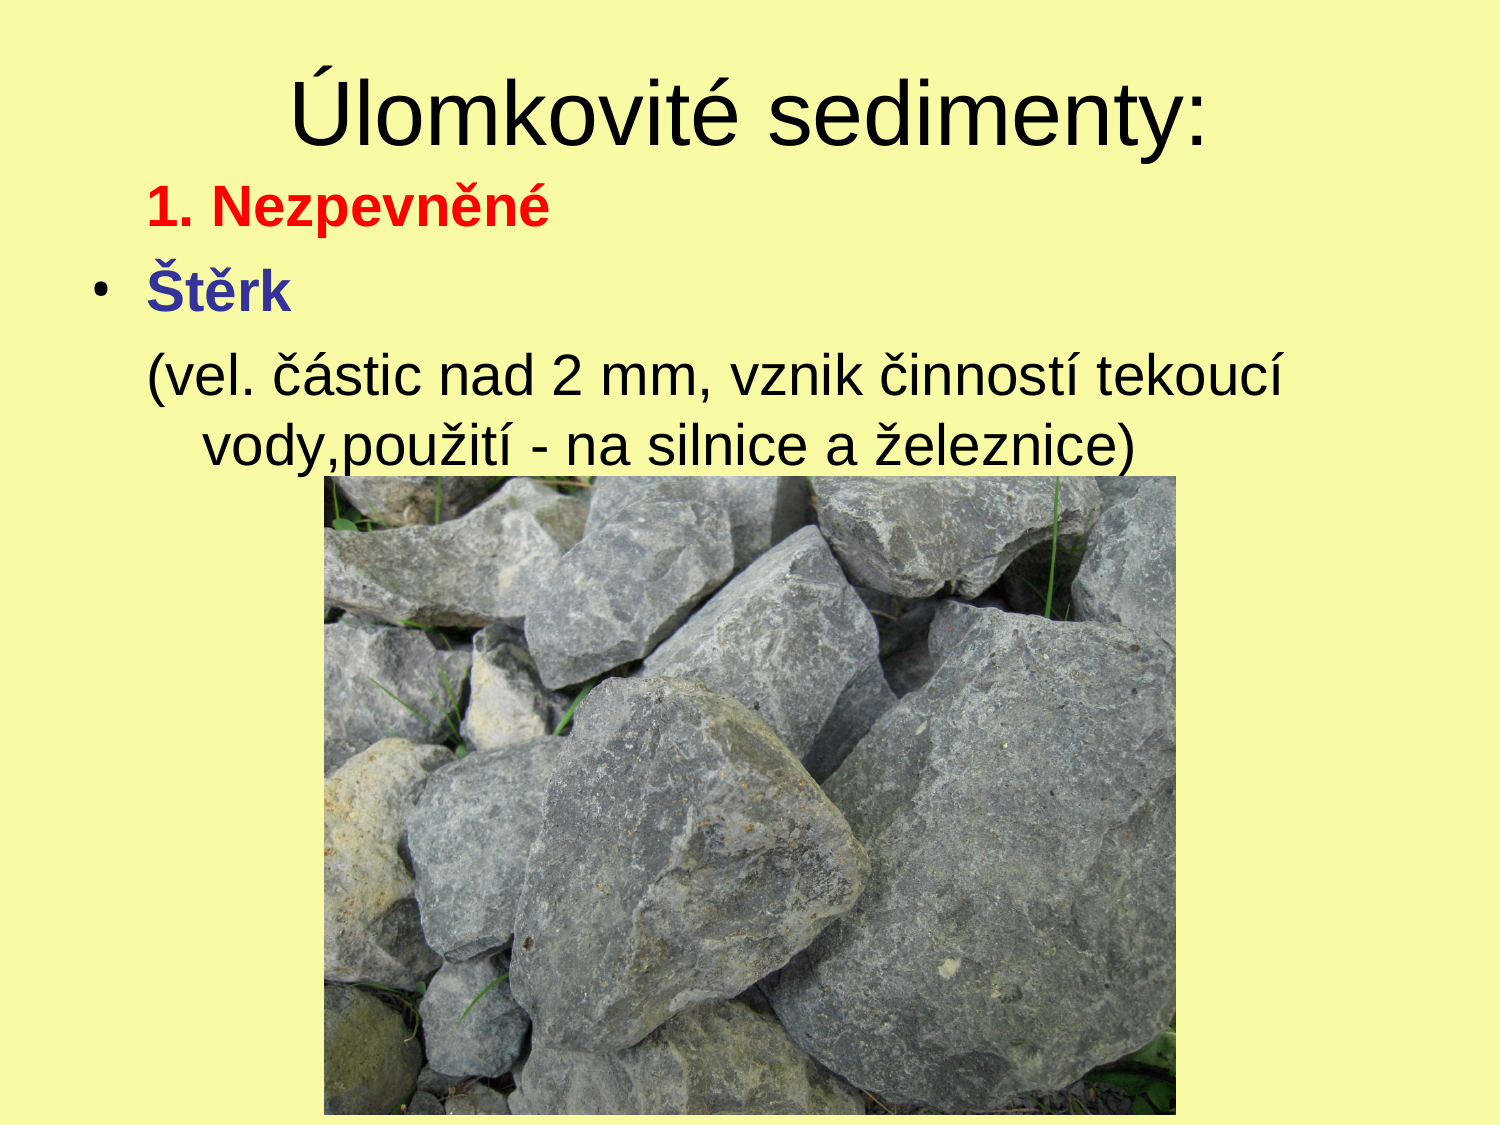

# Úlomkovité sedimenty:
1. Nezpevněné
Štěrk
(vel. částic nad 2 mm, vznik činností tekoucí vody,použití - na silnice a železnice)